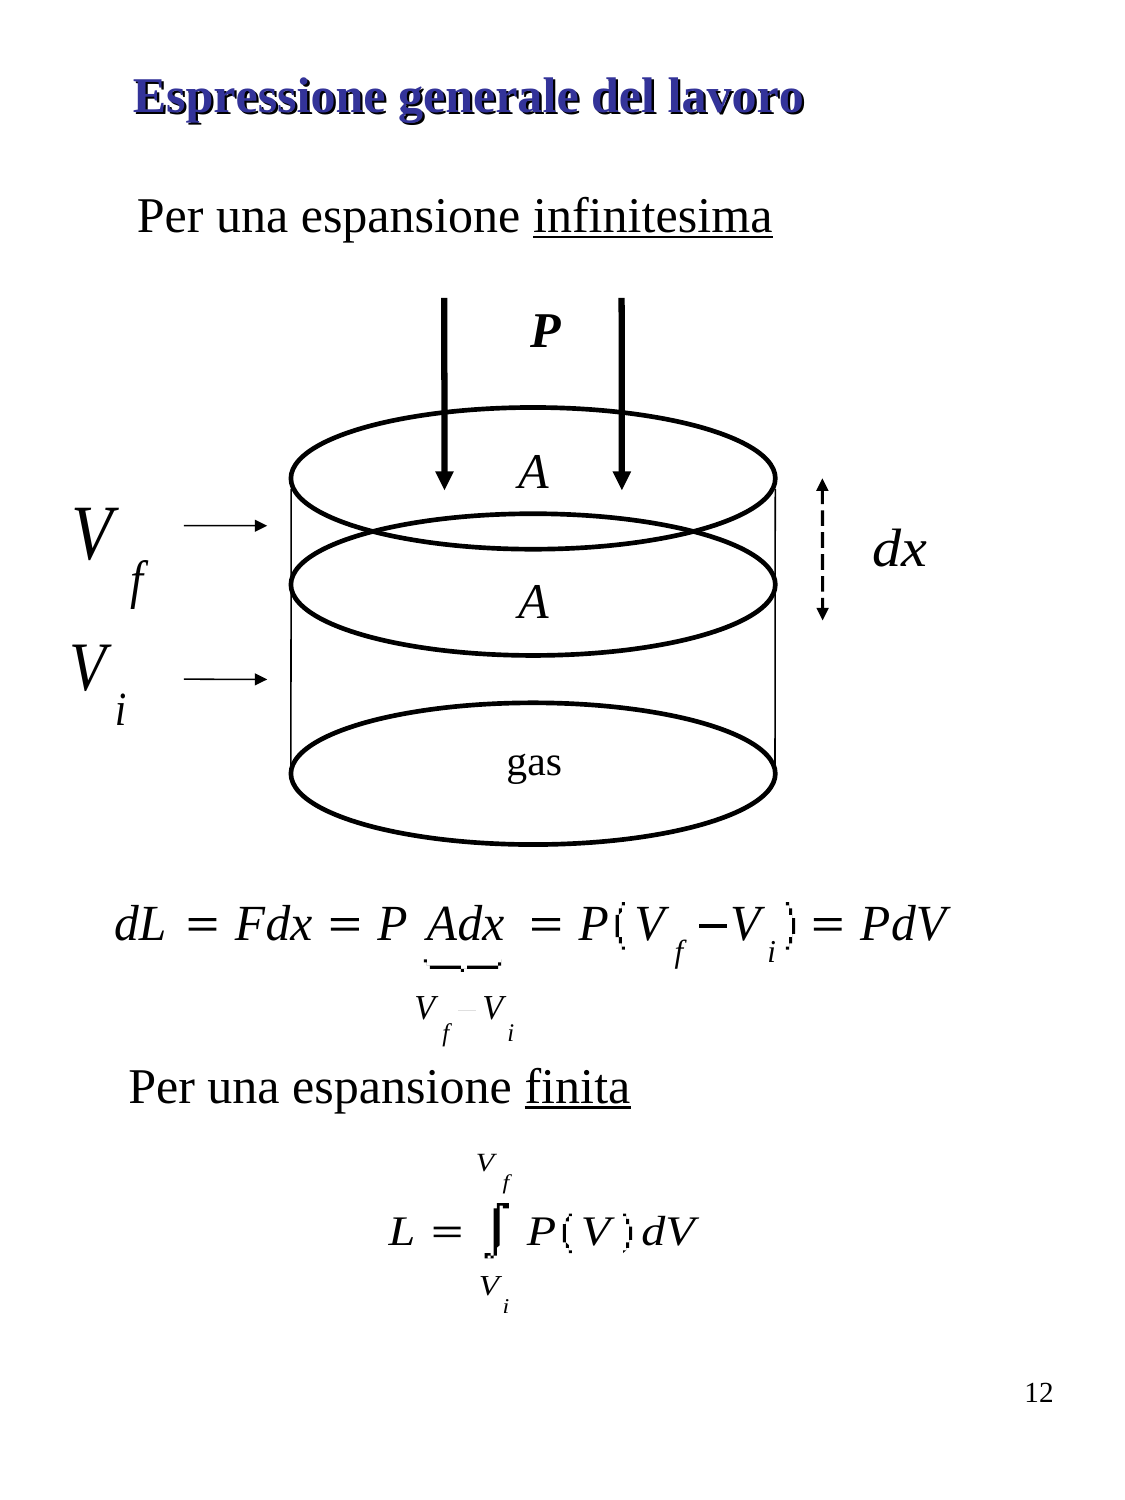

Espressione generale del lavoro
Per una espansione infinitesima
P
A
A
gas
Per una espansione finita